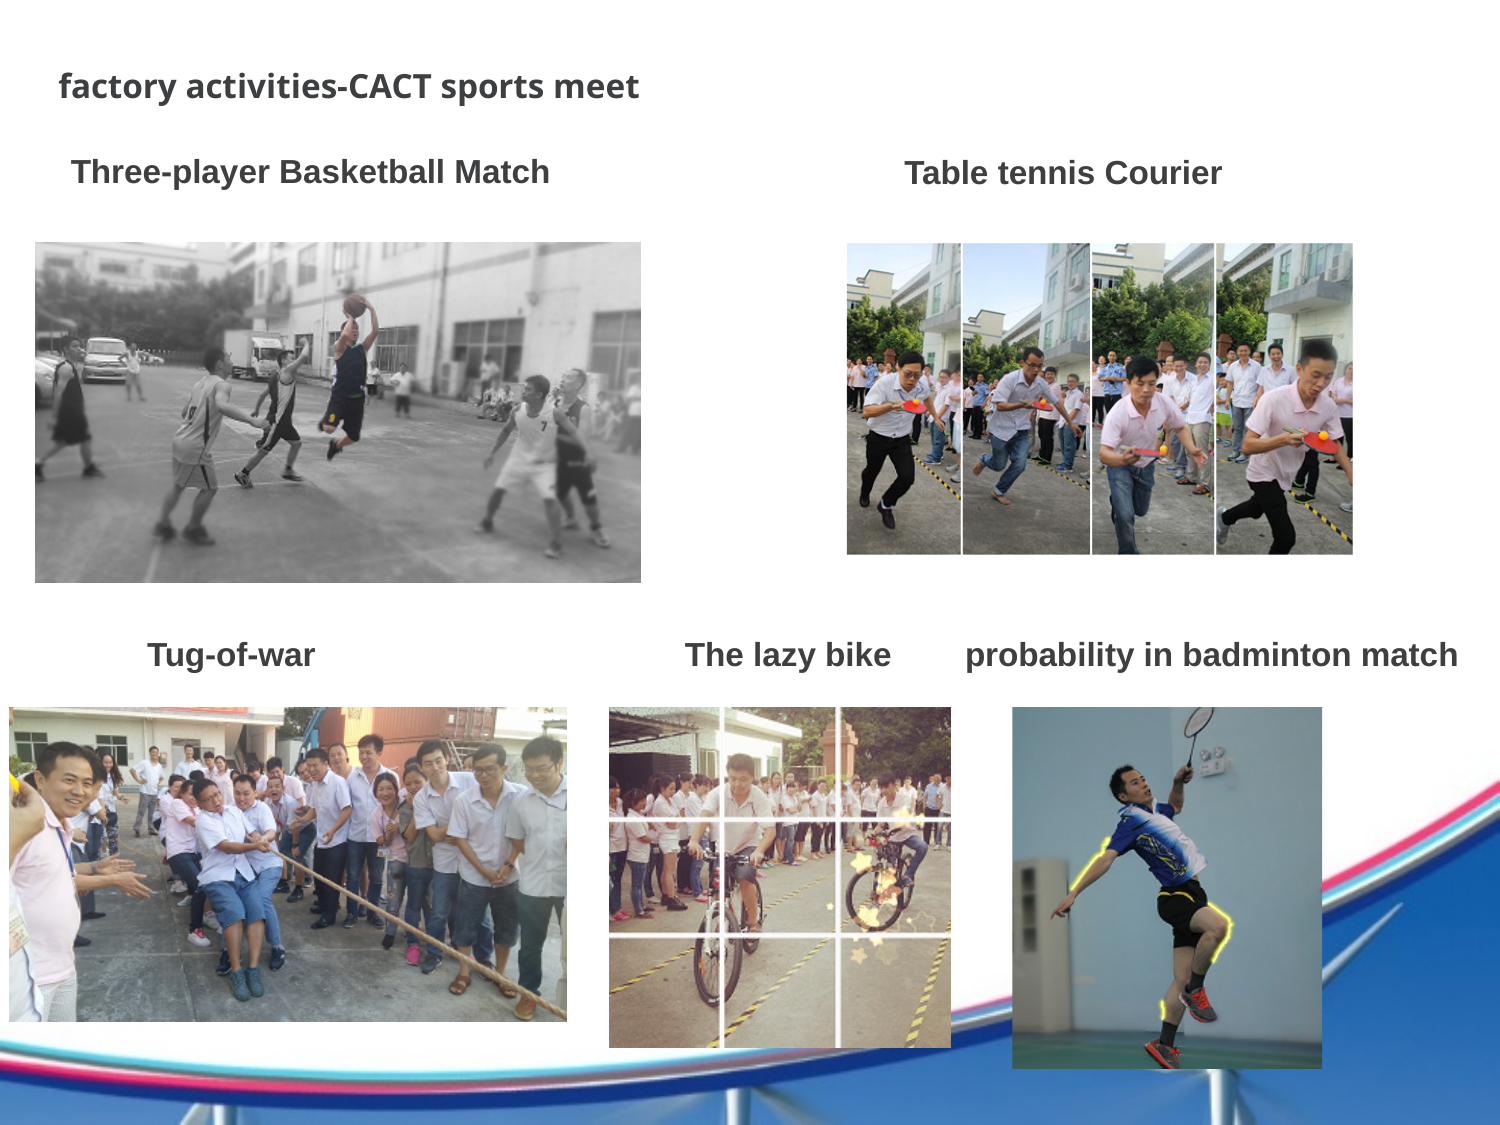

factory activities-CACT sports meet
Three-player Basketball Match
Table tennis Courier
Tug-of-war
The lazy bike
probability in badminton match